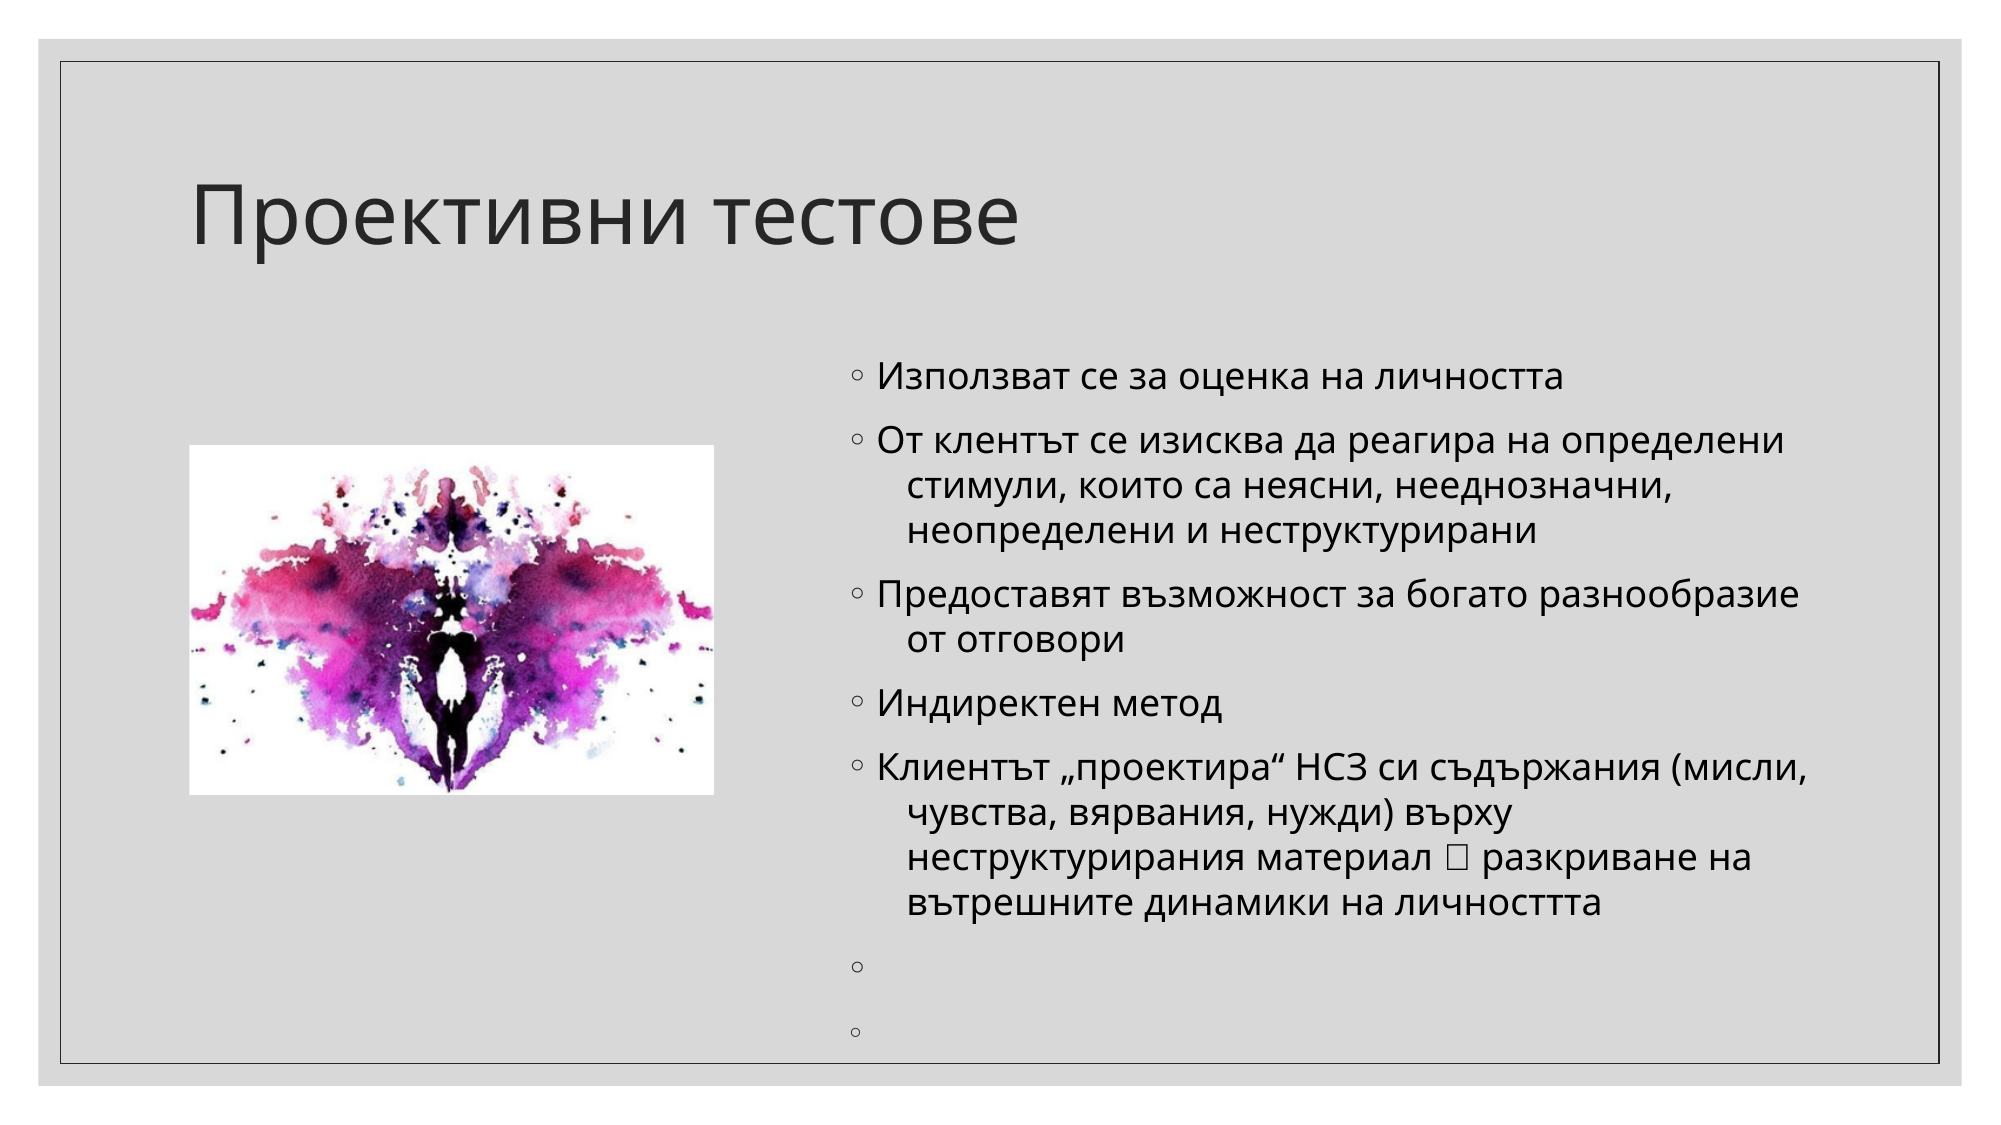

# Проективни тестове
Използват се за оценка на личността
От клентът се изисква да реагира на определени стимули, които са неясни, нееднозначни, неопределени и неструктурирани
Предоставят възможност за богато разнообразие от отговори
Индиректен метод
Клиентът „проектира“ НСЗ си съдържания (мисли, чувства, вярвания, нужди) върху неструктурирания материал  разкриване на вътрешните динамики на личносттта